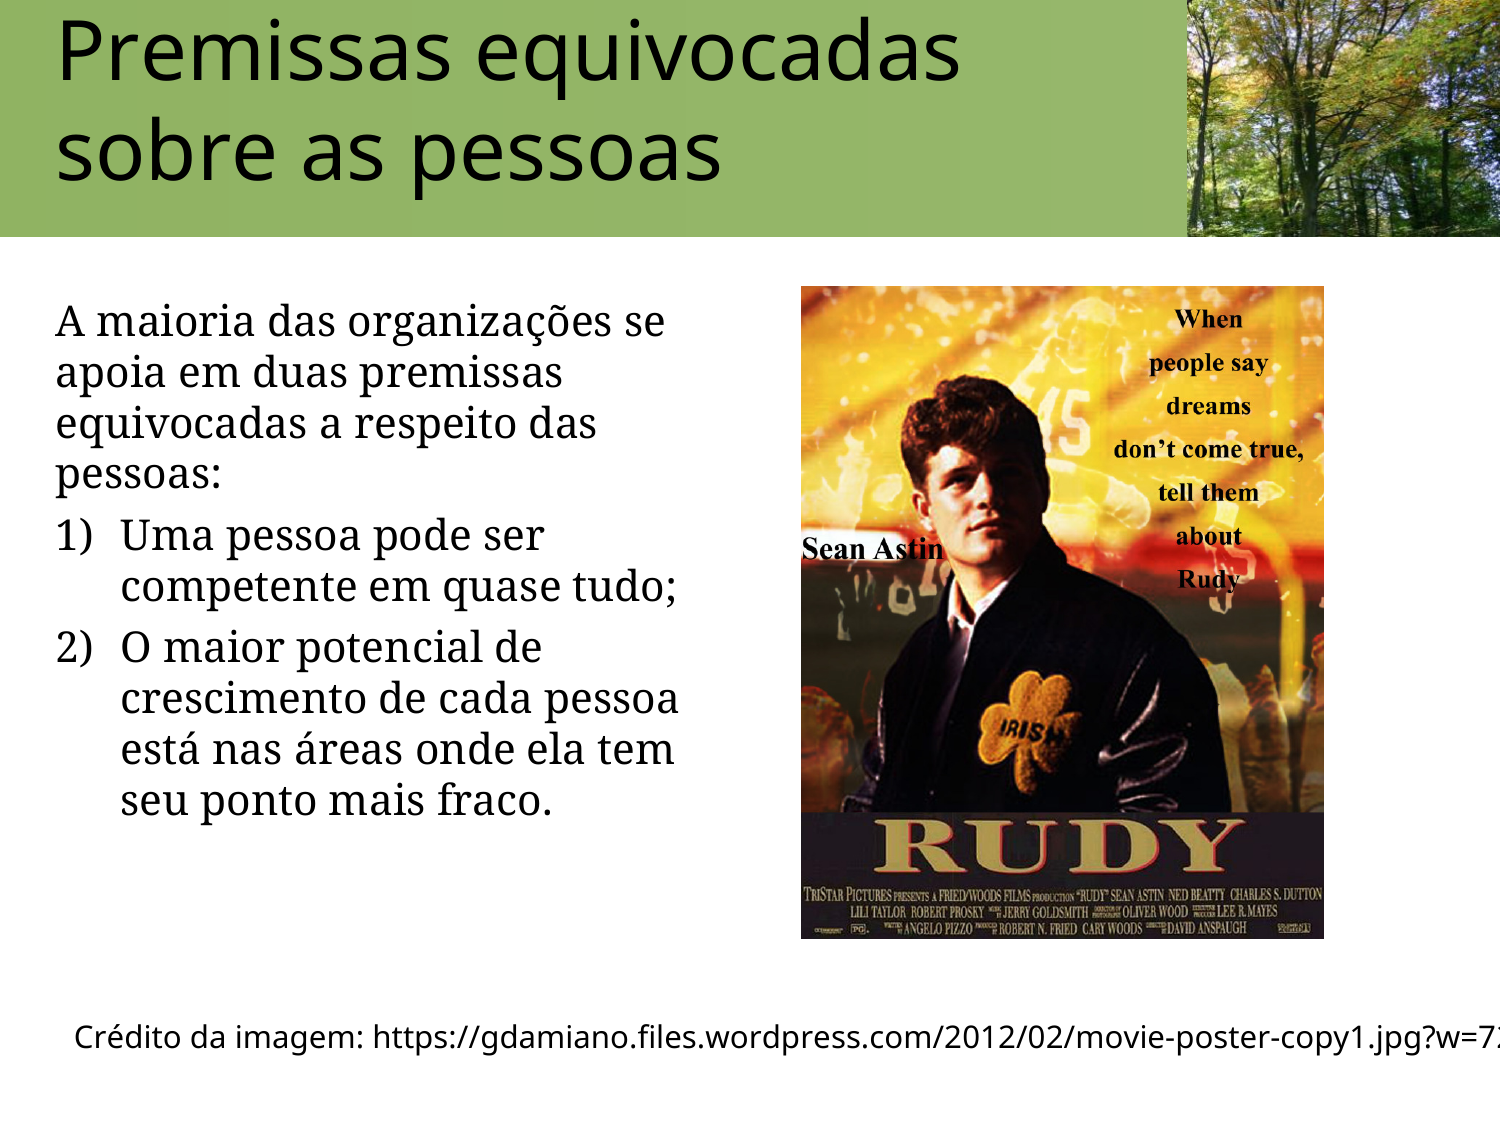

# Premissas equivocadas sobre as pessoas
A maioria das organizações se apoia em duas premissas equivocadas a respeito das pessoas:
Uma pessoa pode ser competente em quase tudo;
O maior potencial de crescimento de cada pessoa está nas áreas onde ela tem seu ponto mais fraco.
Crédito da imagem: https://gdamiano.files.wordpress.com/2012/02/movie-poster-copy1.jpg?w=720